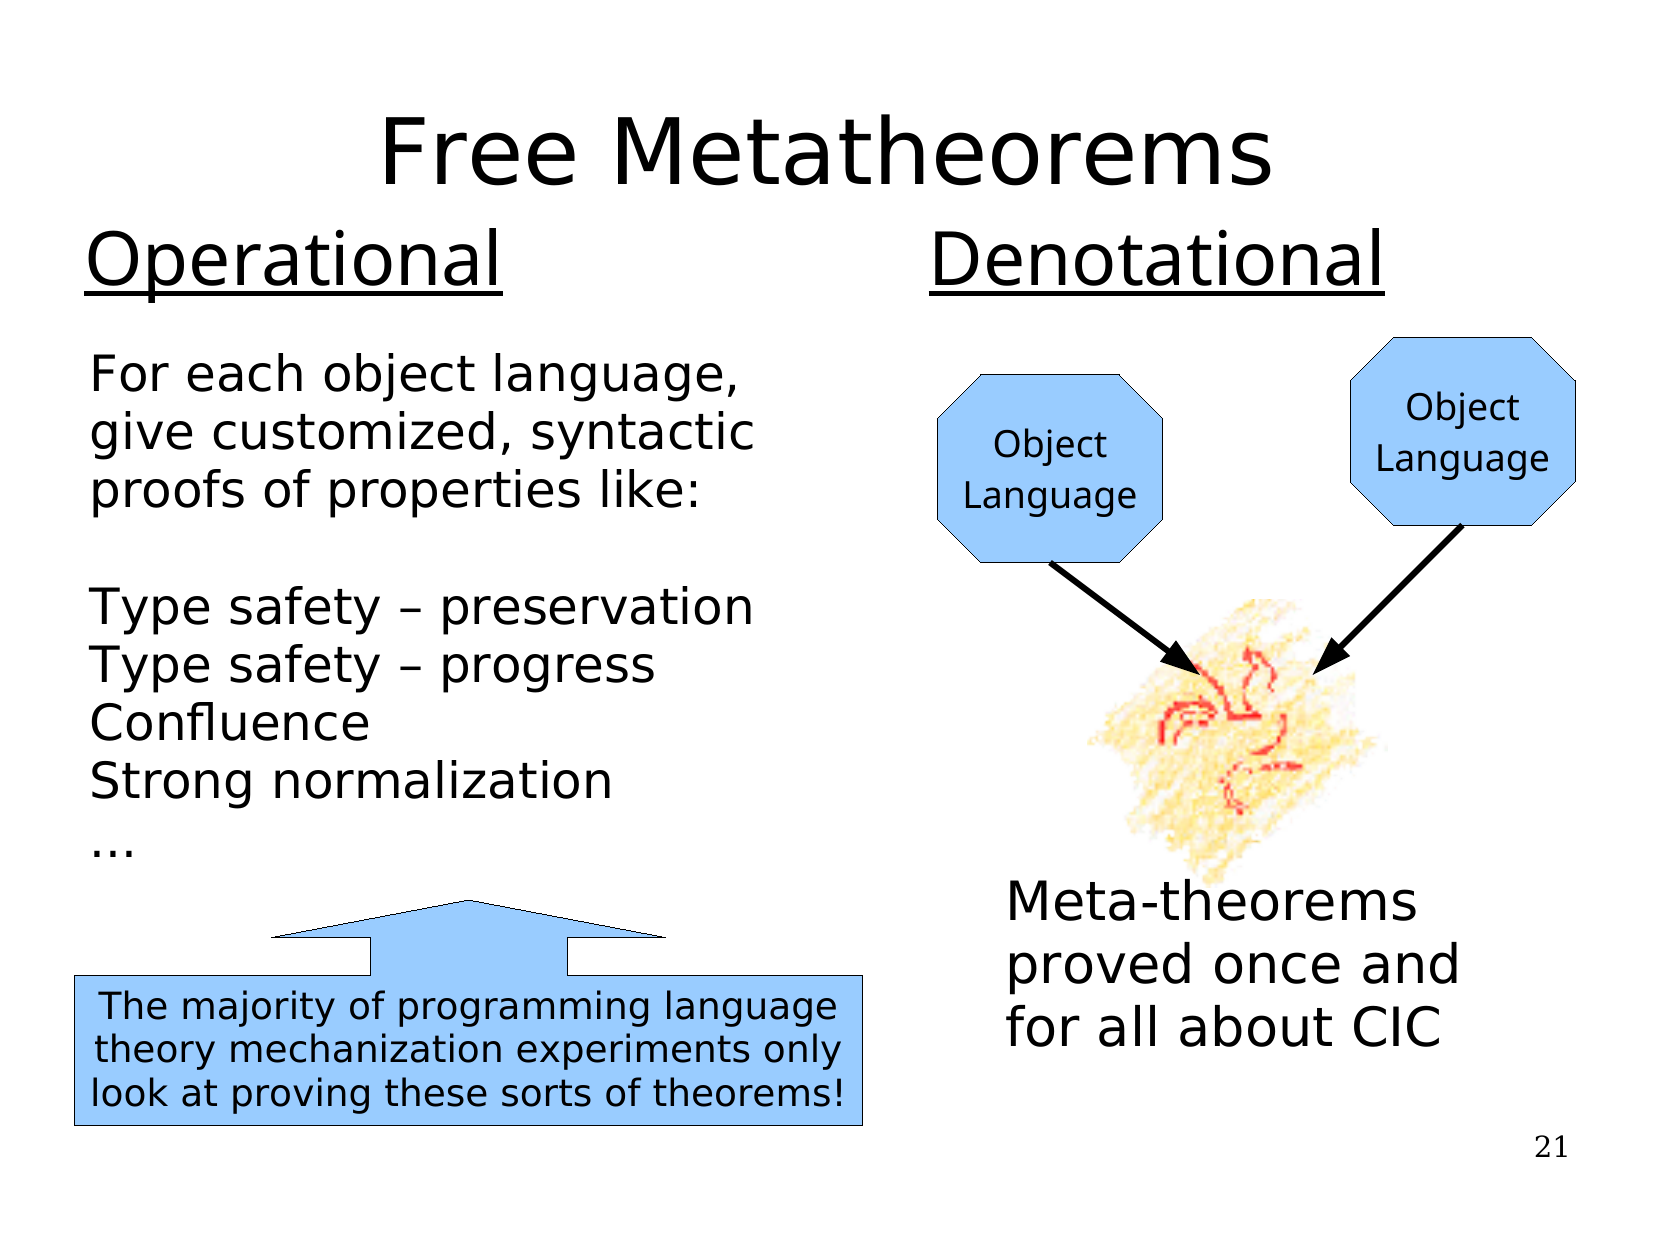

# Free Metatheorems
Operational
Denotational
For each object language, give customized, syntactic proofs of properties like:
Type safety – preservation
Type safety – progress
Confluence
Strong normalization
...
Object
Language
Object
Language
Meta-theorems proved once and for all about CIC
The majority of programming language theory mechanization experiments only look at proving these sorts of theorems!
21